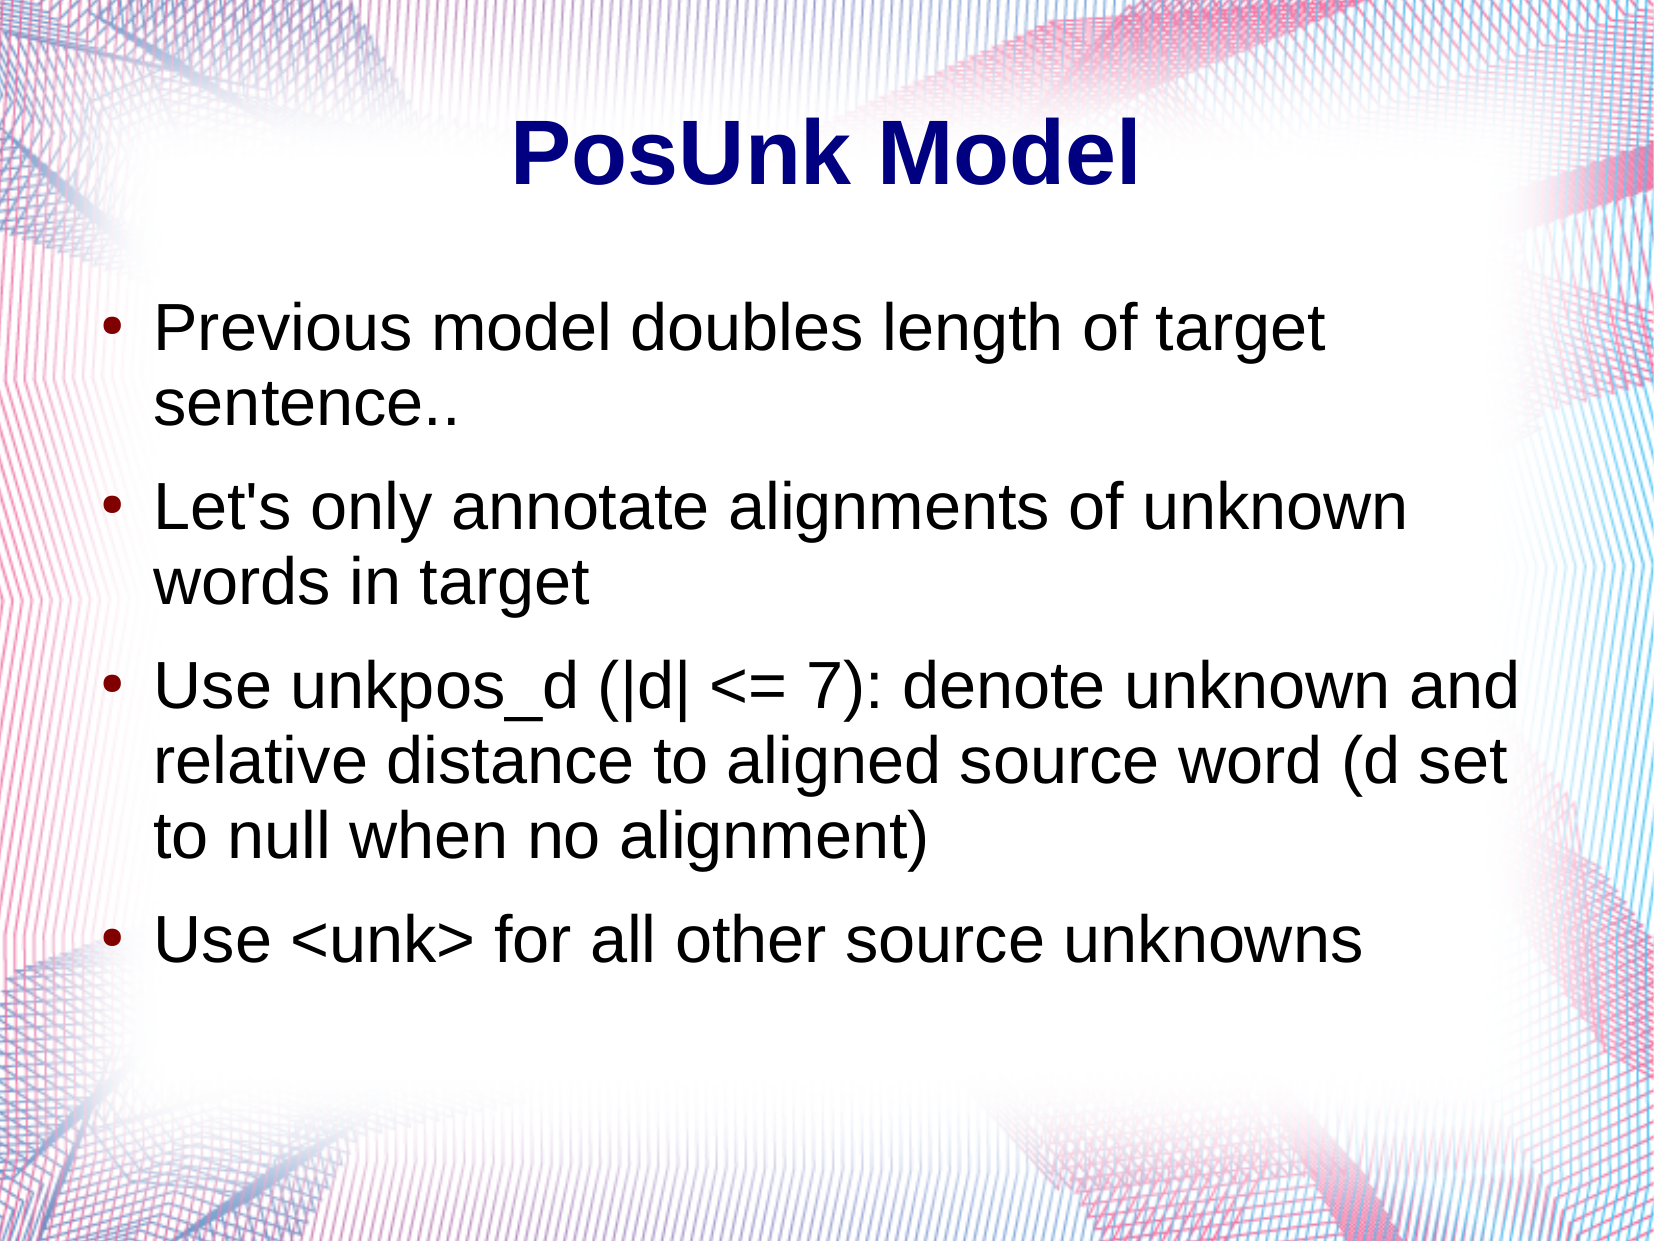

# PosUnk Model
Previous model doubles length of target sentence..
Let's only annotate alignments of unknown words in target
Use unkpos_d (|d| <= 7): denote unknown and relative distance to aligned source word (d set to null when no alignment)
Use <unk> for all other source unknowns